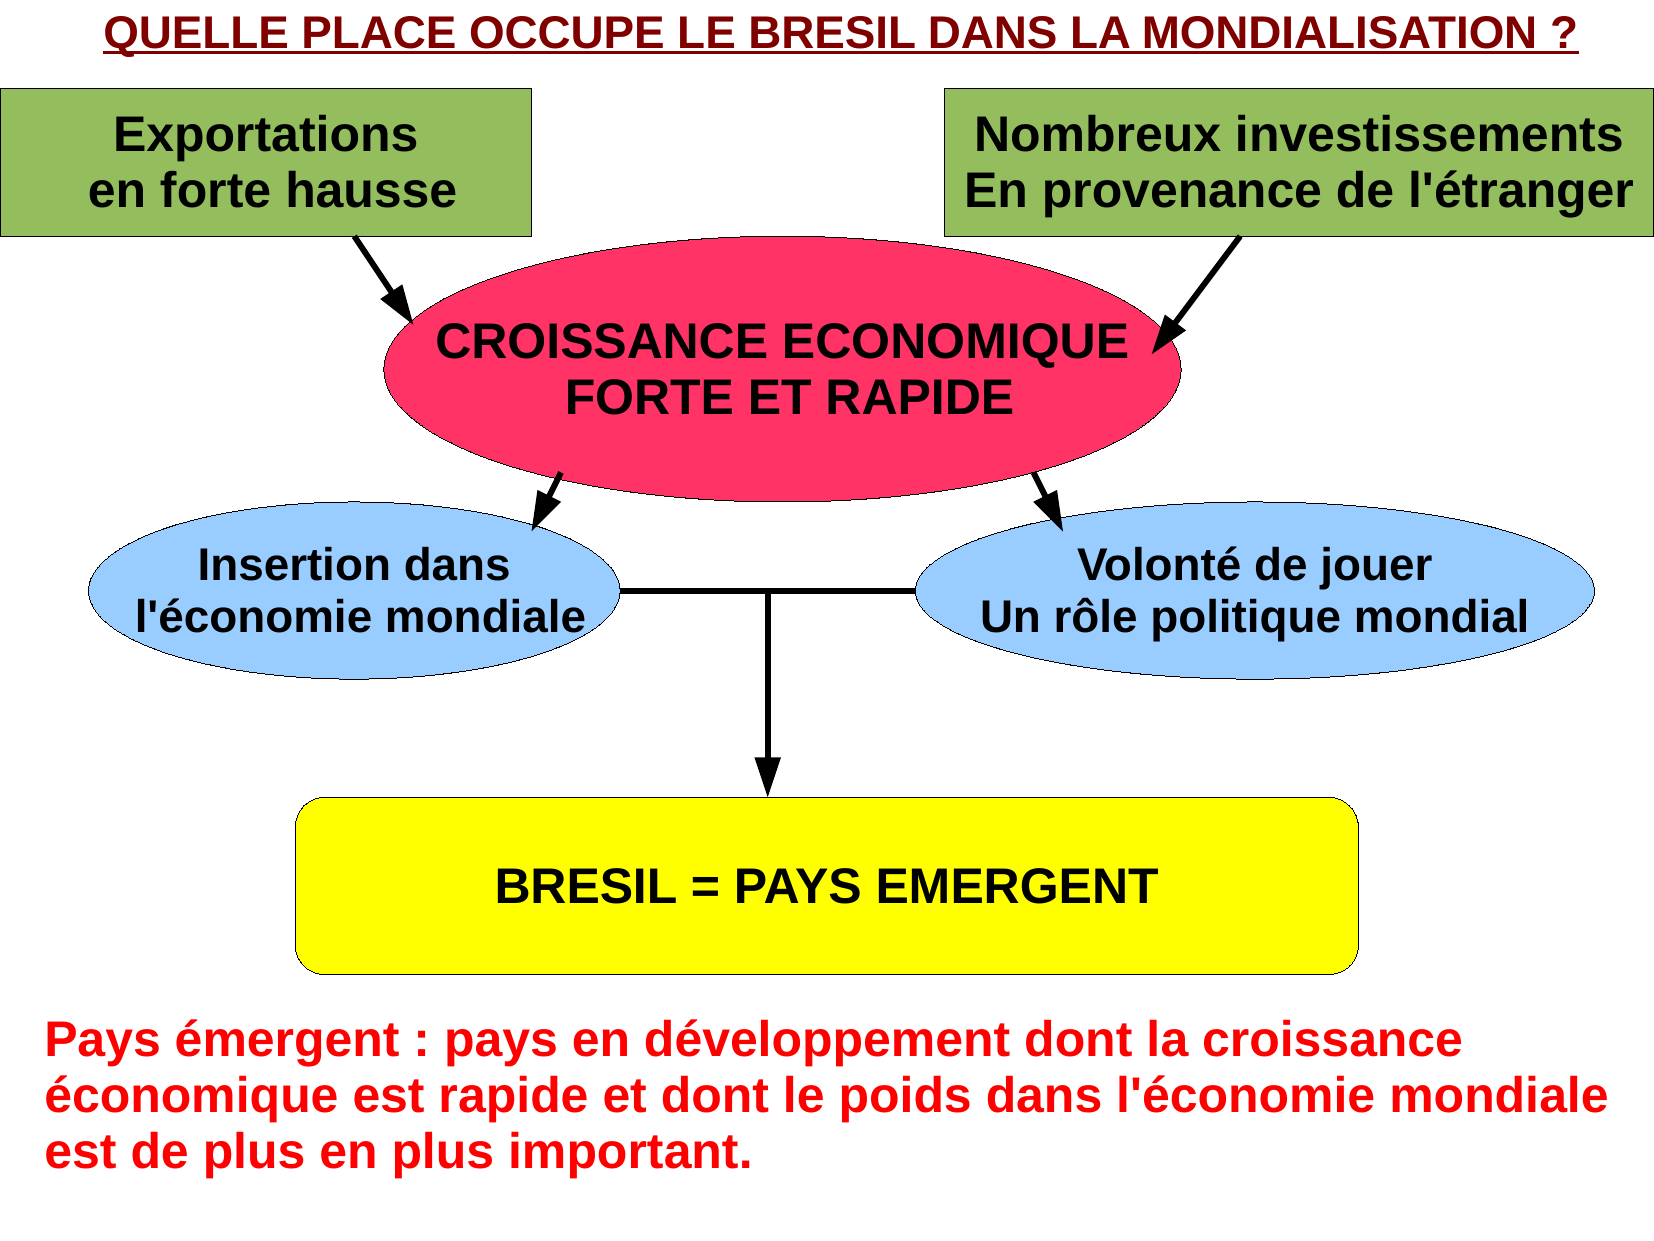

QUELLE PLACE OCCUPE LE BRESIL DANS LA MONDIALISATION ?
Exportations
 en forte hausse
Nombreux investissements
En provenance de l'étranger
CROISSANCE ECONOMIQUE
 FORTE ET RAPIDE
Insertion dans
 l'économie mondiale
Volonté de jouer
Un rôle politique mondial
BRESIL = PAYS EMERGENT
Pays émergent : pays en développement dont la croissance économique est rapide et dont le poids dans l'économie mondiale est de plus en plus important.